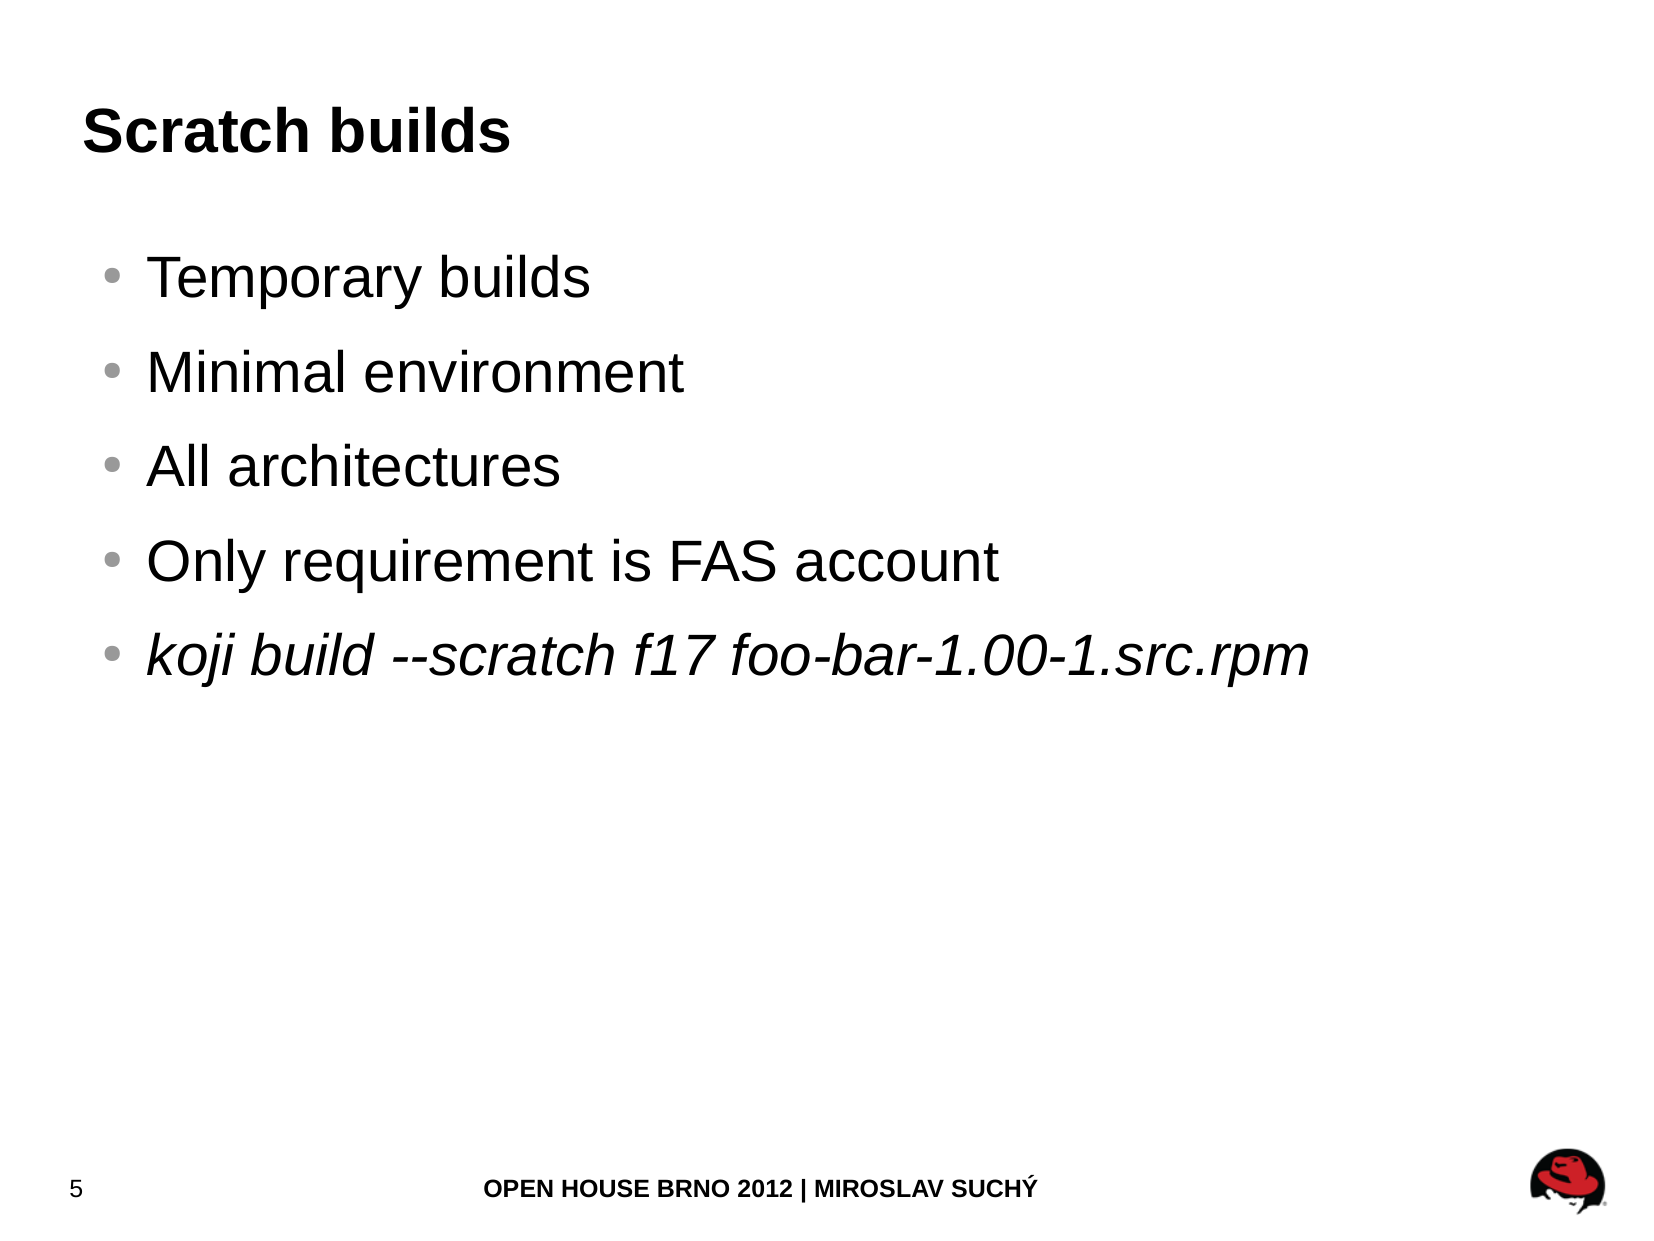

# Scratch builds
Temporary builds
Minimal environment
All architectures
Only requirement is FAS account
koji build --scratch f17 foo-bar-1.00-1.src.rpm